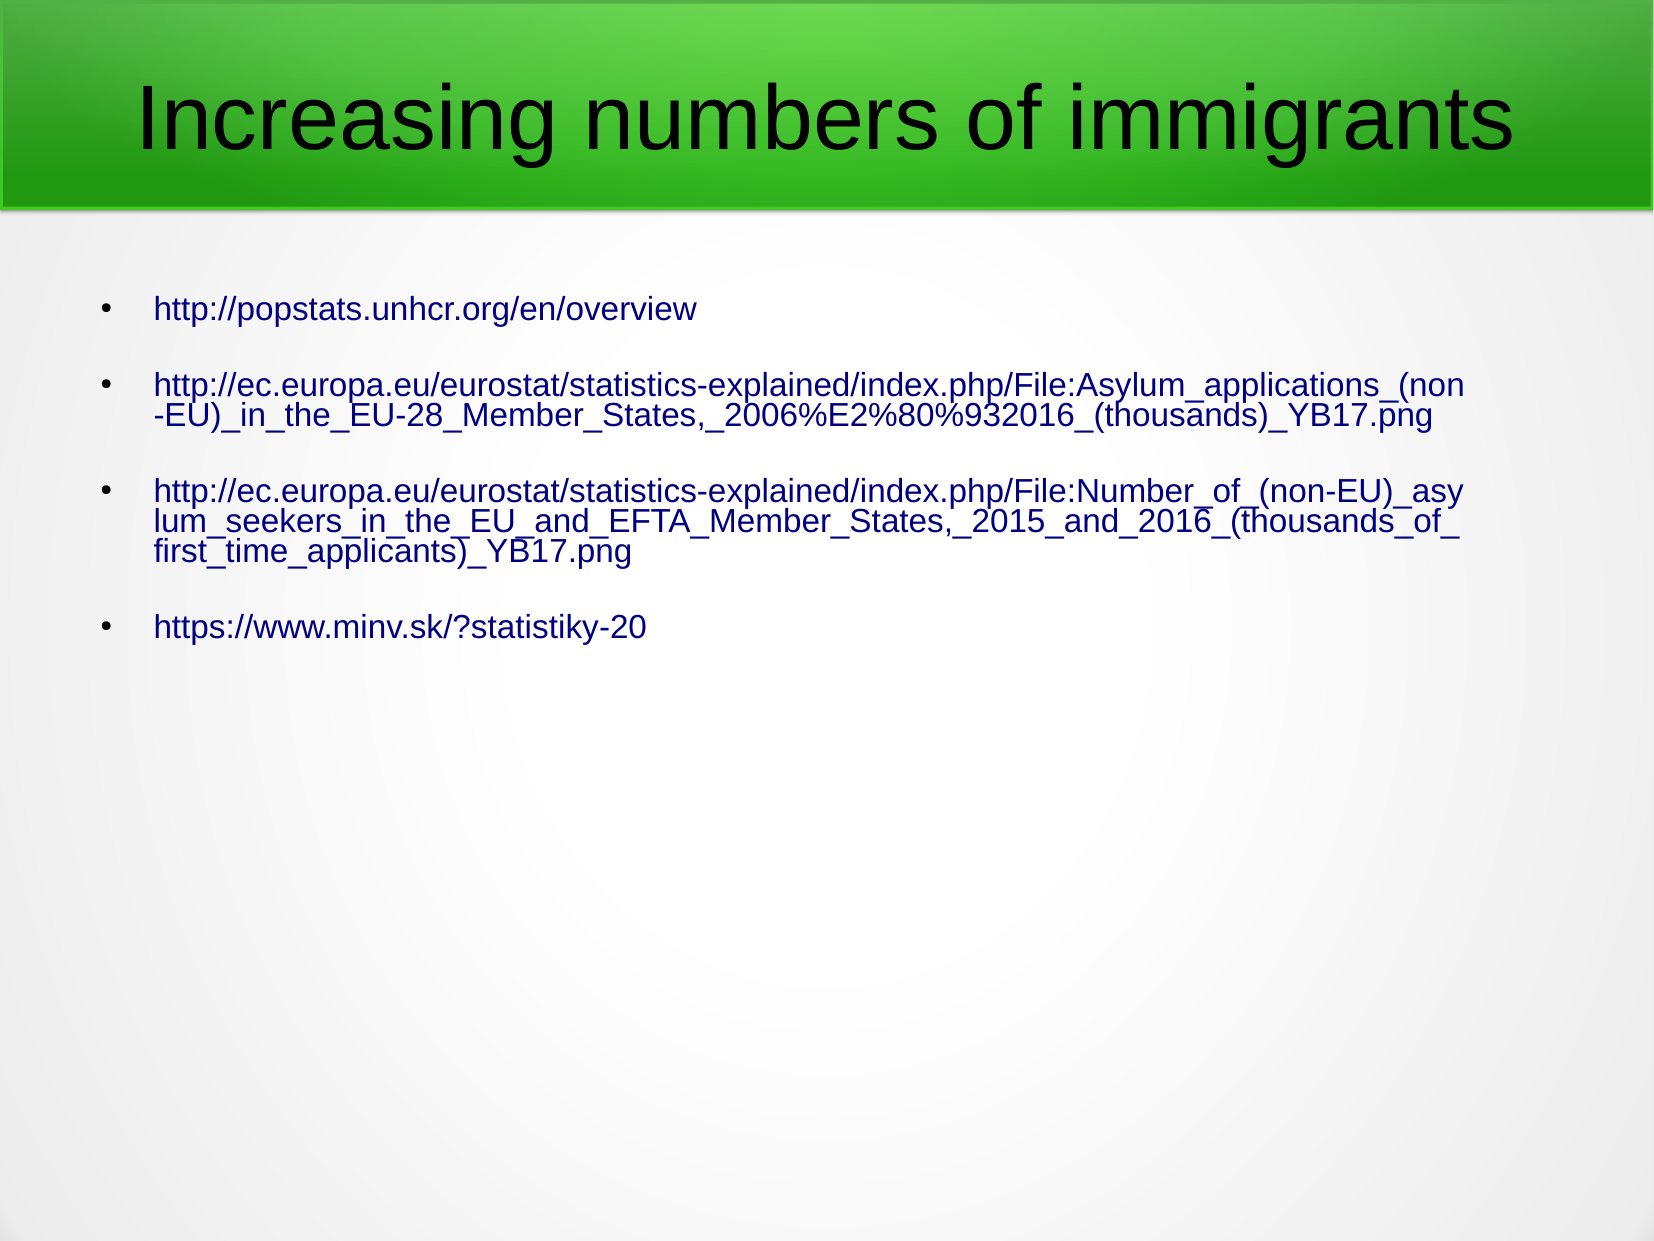

# Increasing numbers of immigrants
http://popstats.unhcr.org/en/overview
http://ec.europa.eu/eurostat/statistics-explained/index.php/File:Asylum_applications_(non-EU)_in_the_EU-28_Member_States,_2006%E2%80%932016_(thousands)_YB17.png
http://ec.europa.eu/eurostat/statistics-explained/index.php/File:Number_of_(non-EU)_asylum_seekers_in_the_EU_and_EFTA_Member_States,_2015_and_2016_(thousands_of_first_time_applicants)_YB17.png
https://www.minv.sk/?statistiky-20